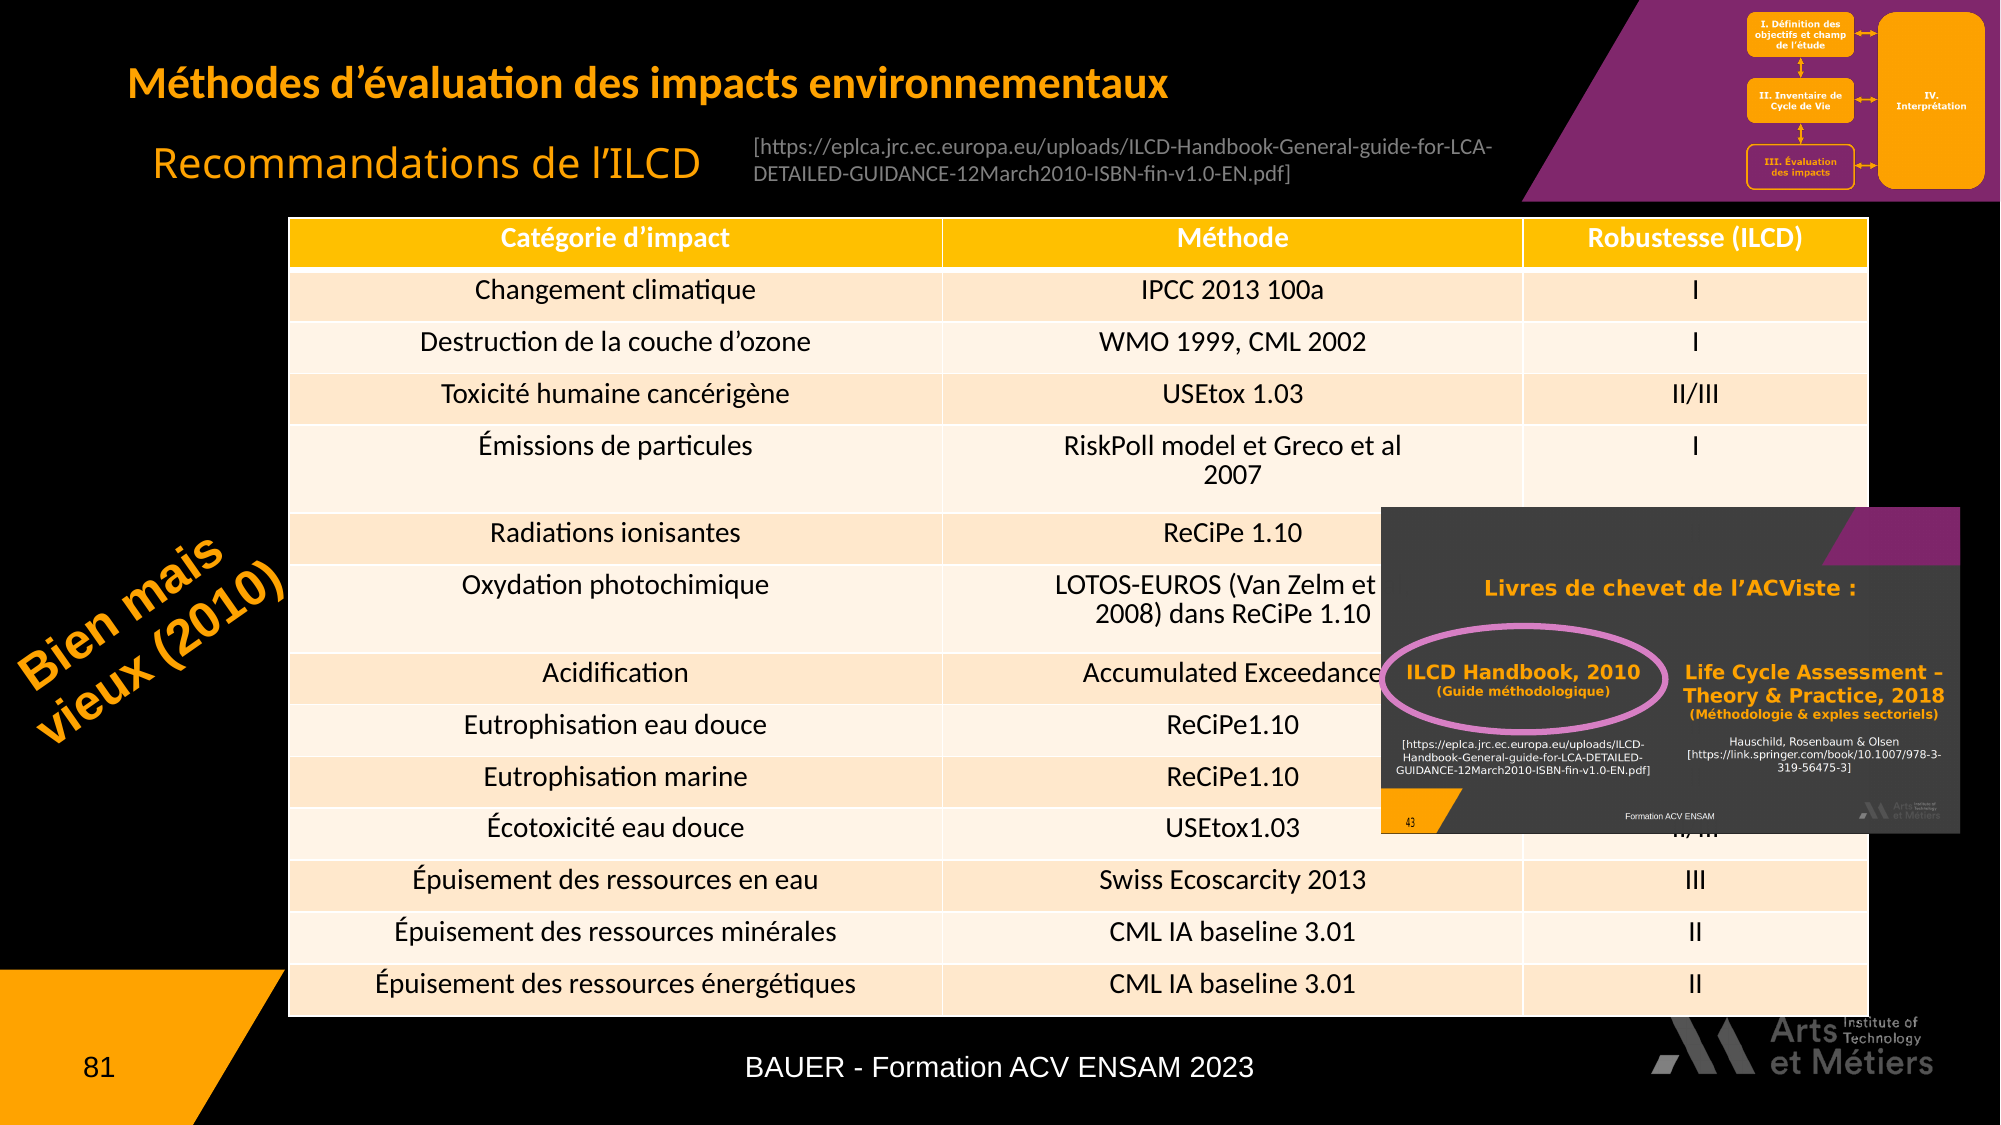

# Méthodes d’évaluation des impacts environnementaux
[https://eplca.jrc.ec.europa.eu/uploads/ILCD-Handbook-General-guide-for-LCA-DETAILED-GUIDANCE-12March2010-ISBN-fin-v1.0-EN.pdf]
Recommandations de l’ILCD
| Catégorie d’impact | Méthode | Robustesse (ILCD) |
| --- | --- | --- |
| Changement climatique | IPCC 2013 100a | I |
| Destruction de la couche d’ozone | WMO 1999, CML 2002 | I |
| Toxicité humaine cancérigène | USEtox 1.03 | II/III |
| Émissions de particules | RiskPoll model et Greco et al 2007 | I |
| Radiations ionisantes | ReCiPe 1.10 | II |
| Oxydation photochimique | LOTOS-EUROS (Van Zelm et al, 2008) dans ReCiPe 1.10 | II |
| Acidification | Accumulated Exceedance | II |
| Eutrophisation eau douce | ReCiPe1.10 | II |
| Eutrophisation marine | ReCiPe1.10 | II |
| Écotoxicité eau douce | USEtox1.03 | II/III |
| Épuisement des ressources en eau | Swiss Ecoscarcity 2013 | III |
| Épuisement des ressources minérales | CML IA baseline 3.01 | II |
| Épuisement des ressources énergétiques | CML IA baseline 3.01 | II |
Bien mais
vieux (2010)